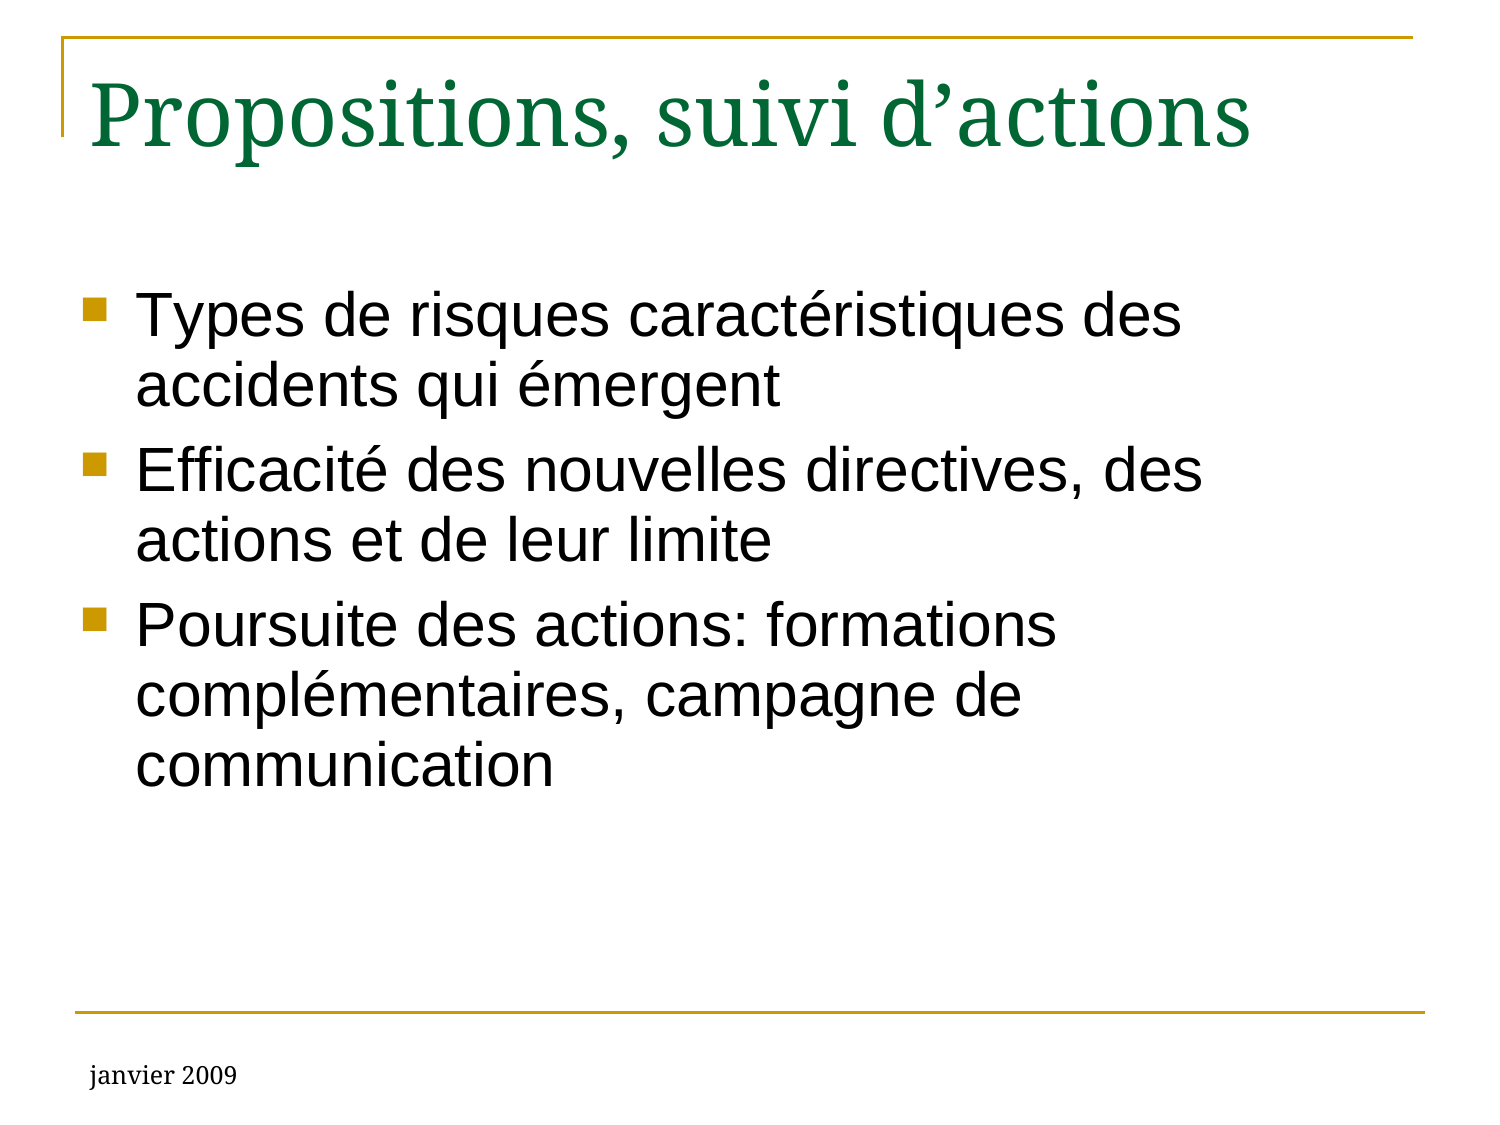

Propositions, suivi d’actions
# Types de risques caractéristiques des accidents qui émergent
Efficacité des nouvelles directives, des actions et de leur limite
Poursuite des actions: formations complémentaires, campagne de communication
janvier 2009